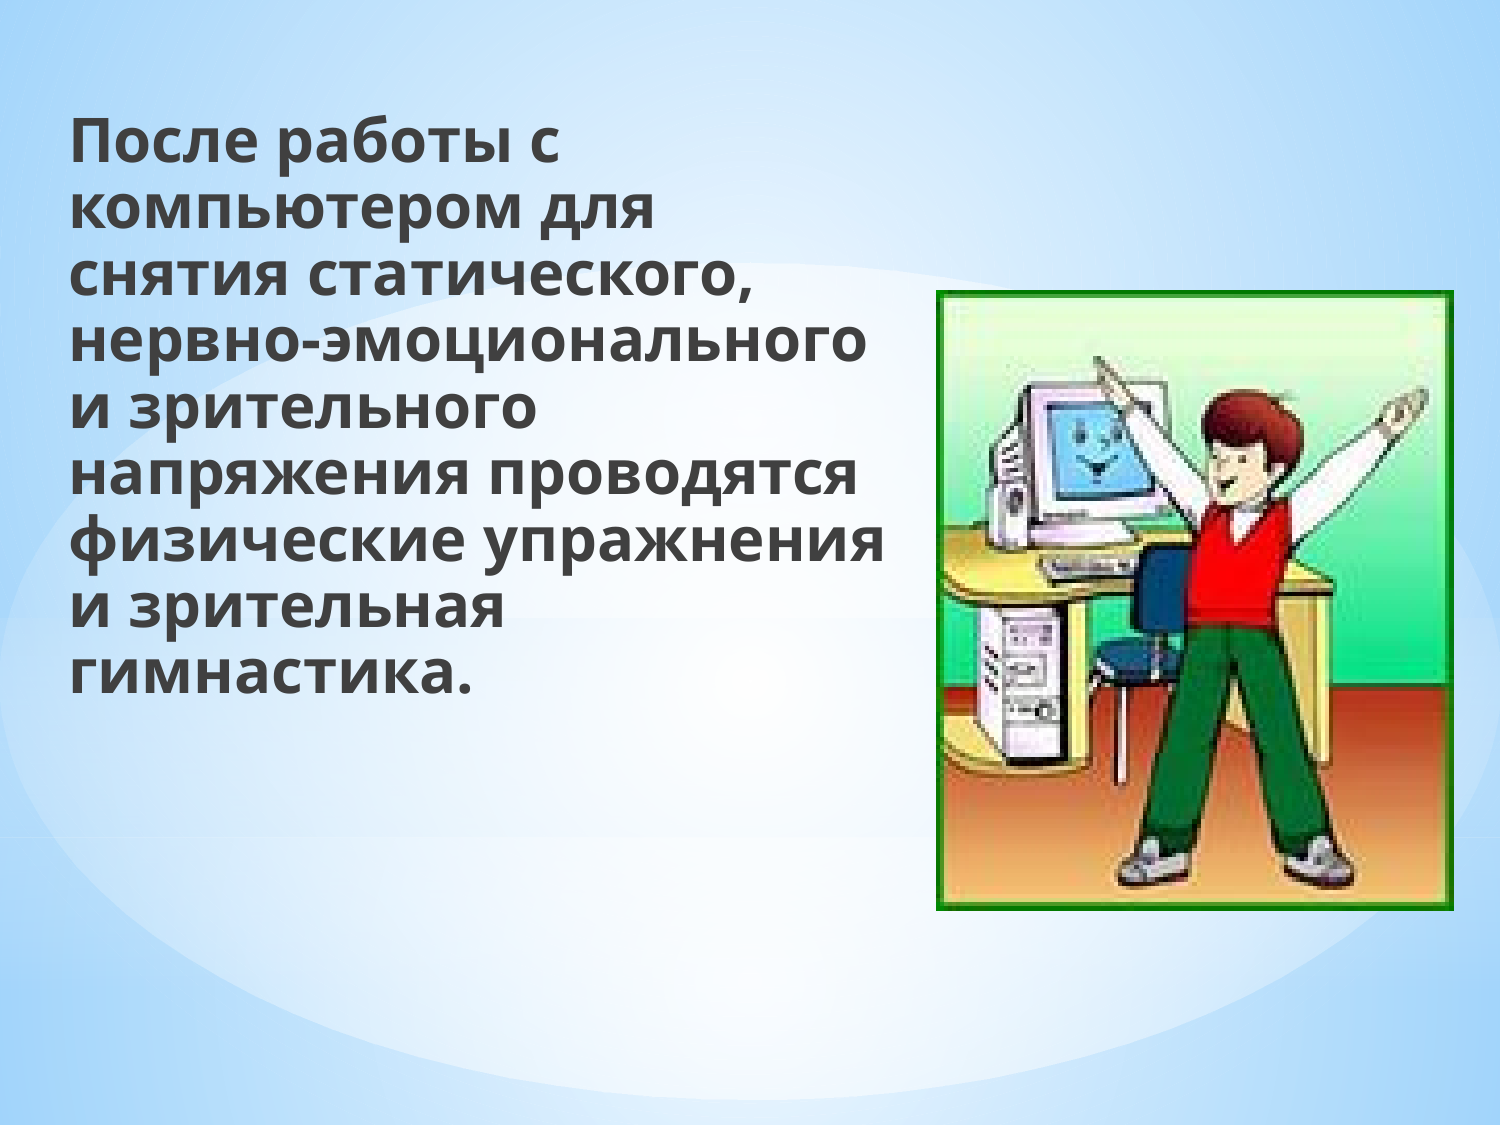

После работы с компьютером для снятия статического, нервно-эмоционального и зрительного напряжения проводятся физические упражнения и зрительная гимнастика.
#